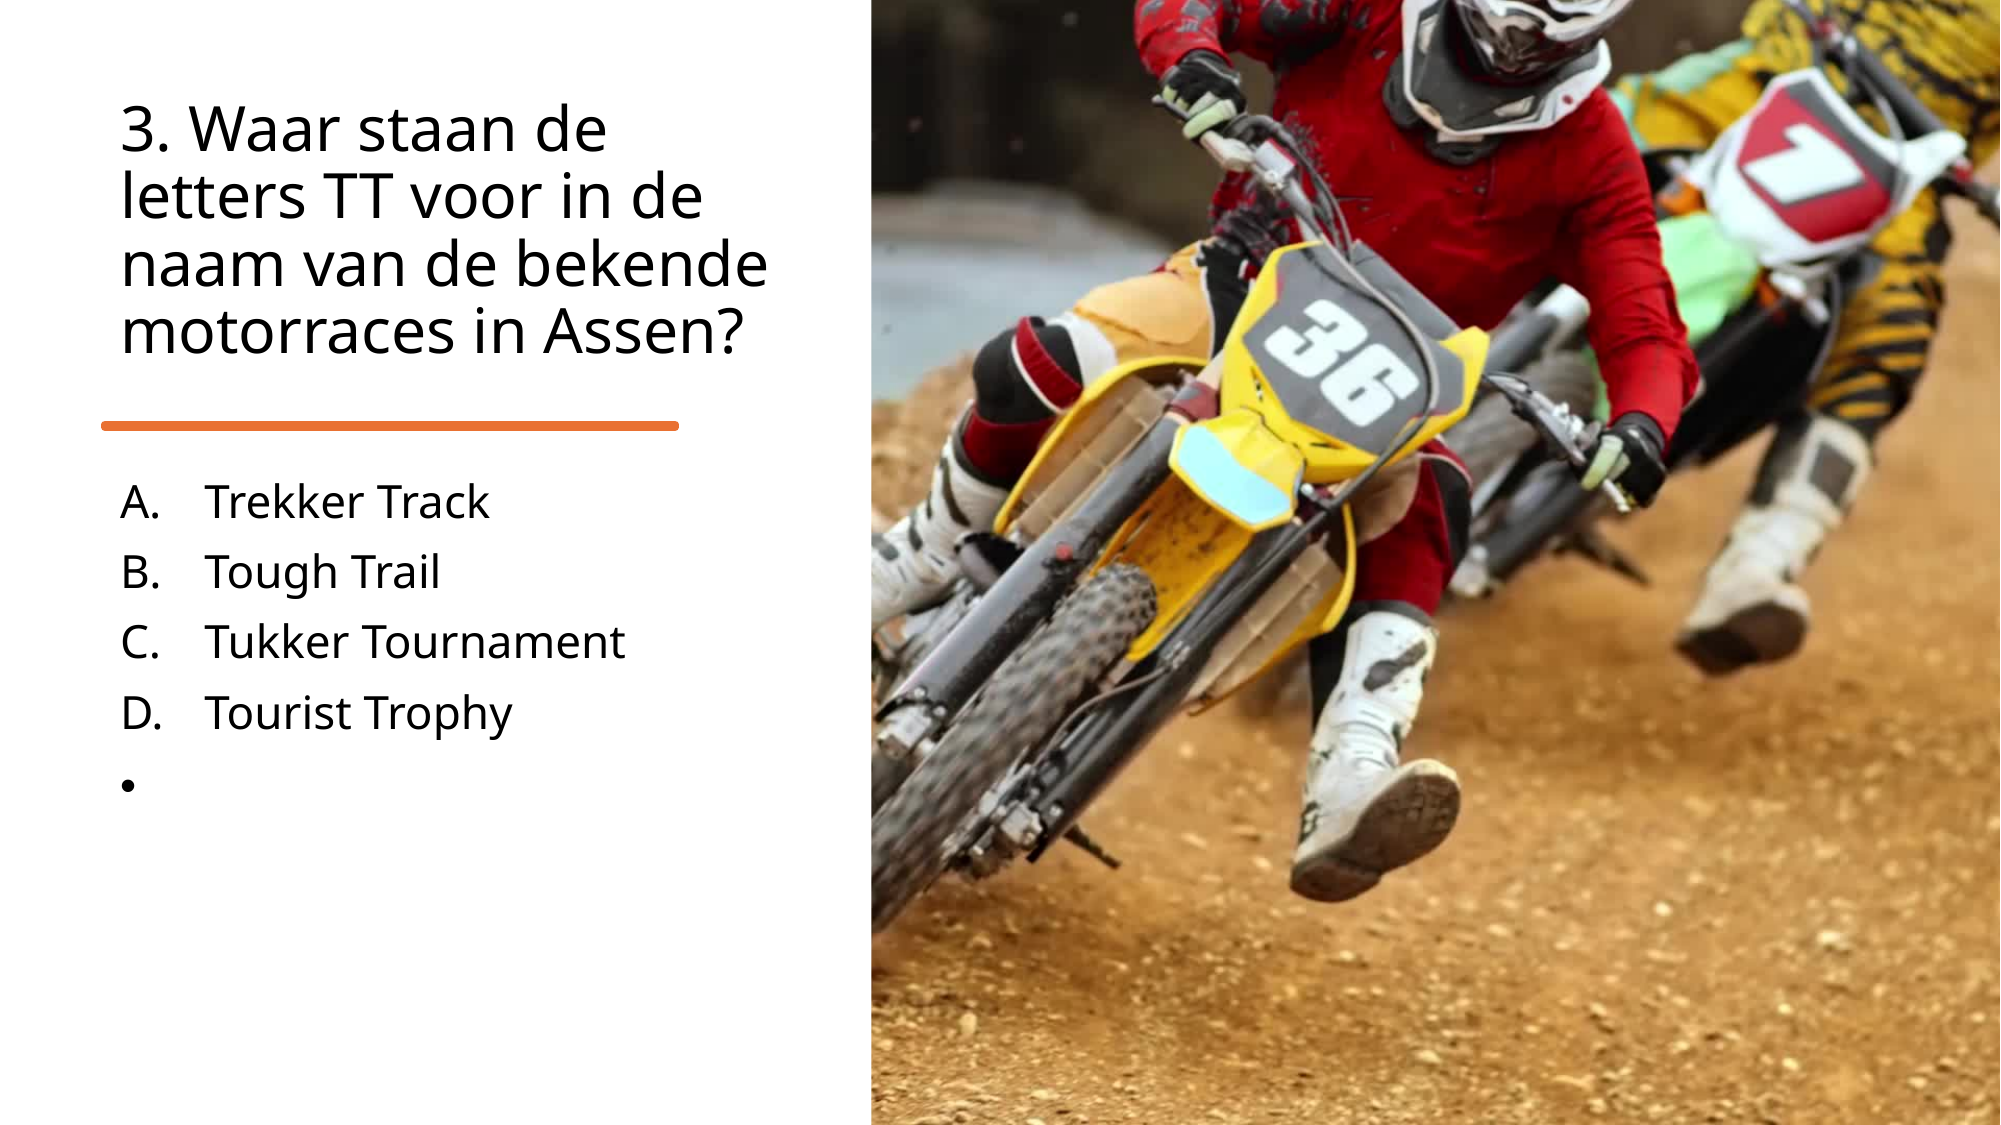

# 3. Waar staan de letters TT voor in de naam van de bekende motorraces in Assen?
Trekker Track
Tough Trail
Tukker Tournament
Tourist Trophy